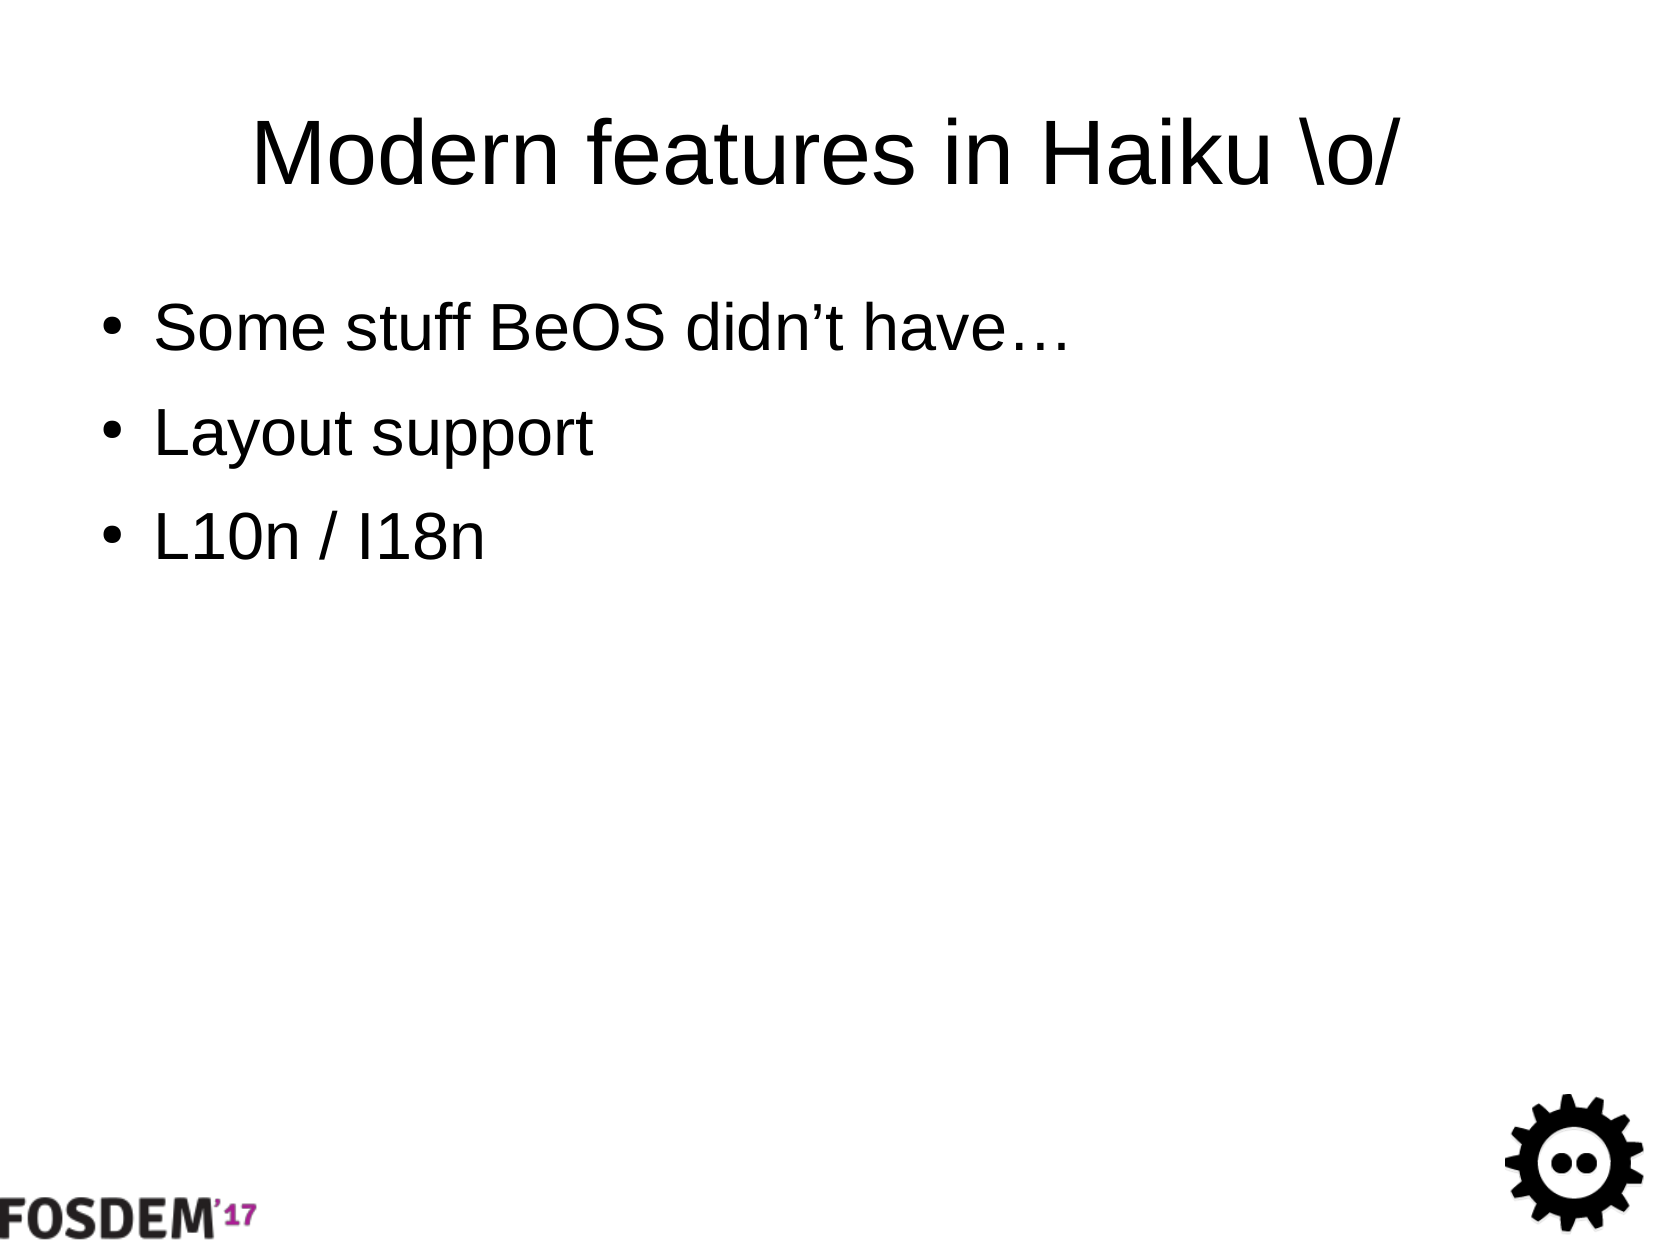

# Modern features in Haiku \o/
Some stuff BeOS didn’t have…
Layout support
L10n / I18n